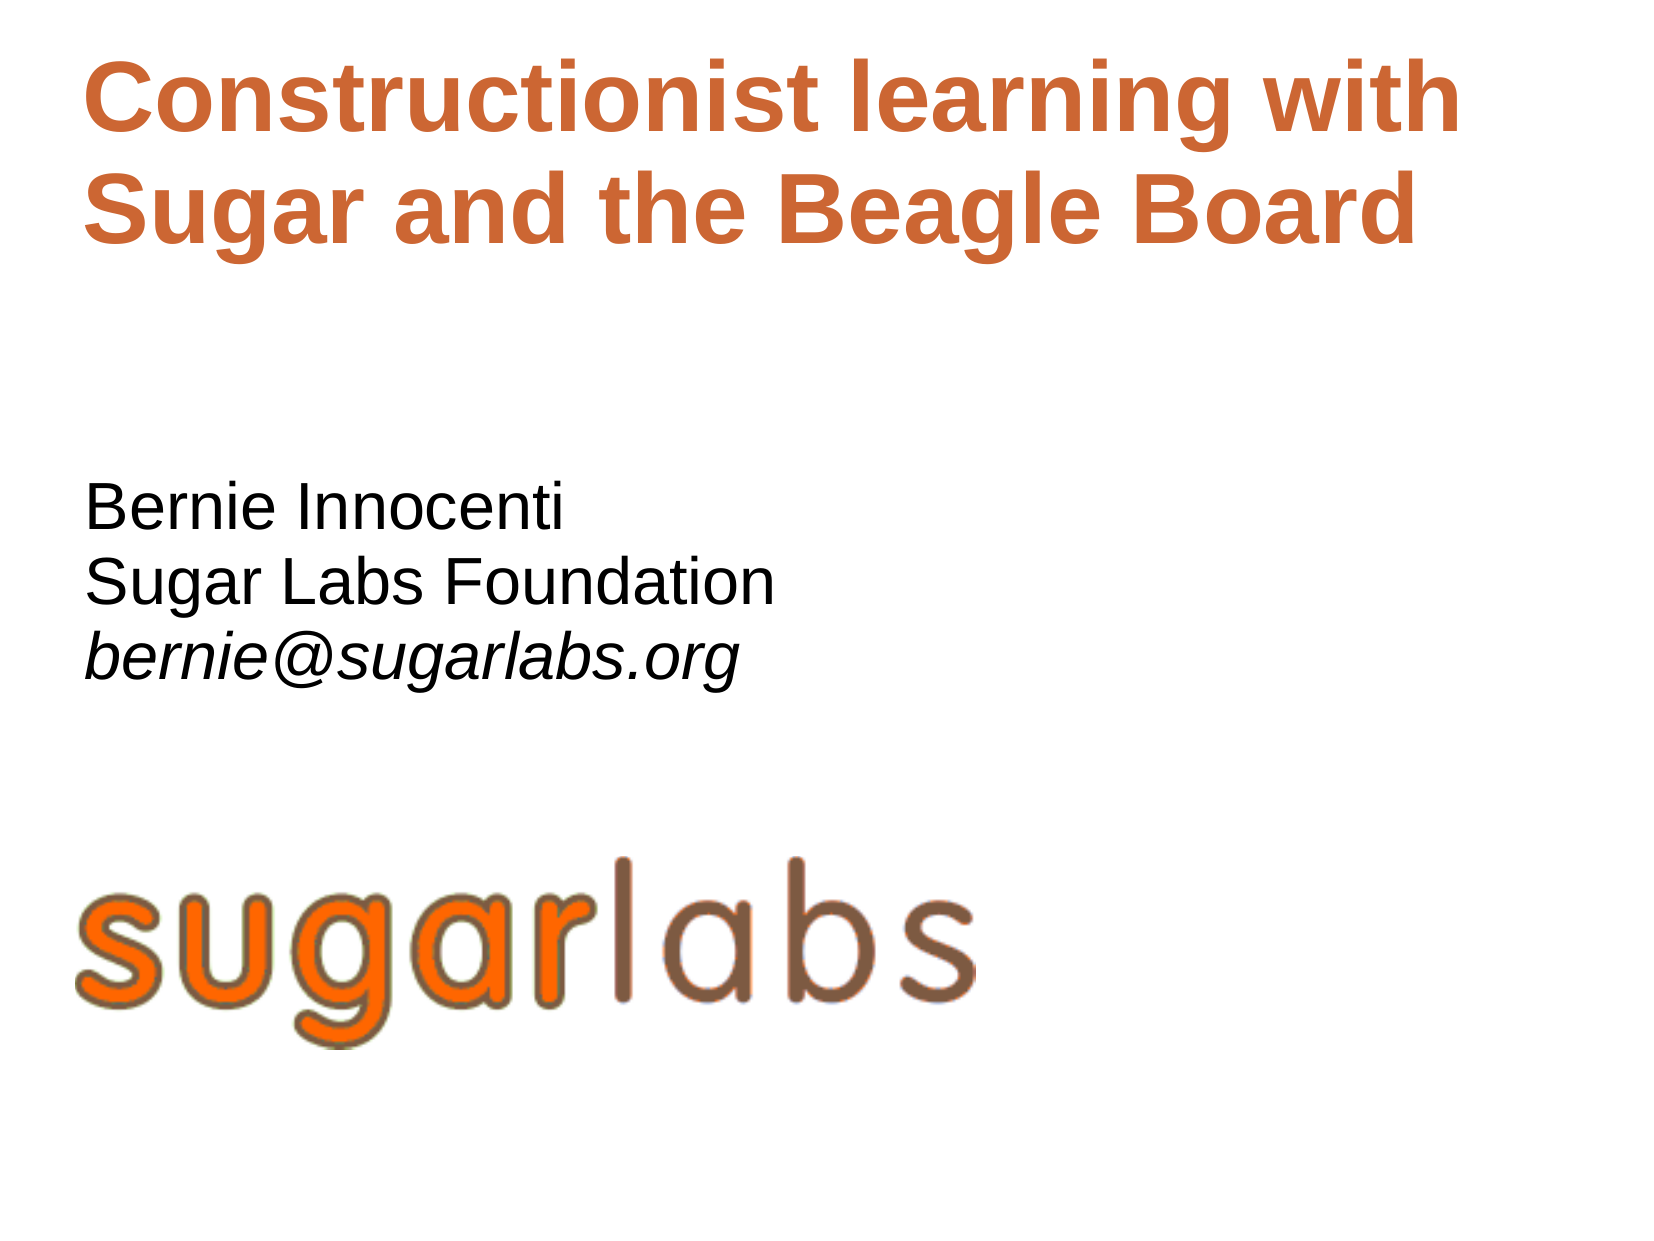

# Constructionist learning with Sugar and the Beagle Board
Bernie Innocenti
Sugar Labs Foundation
bernie@sugarlabs.org